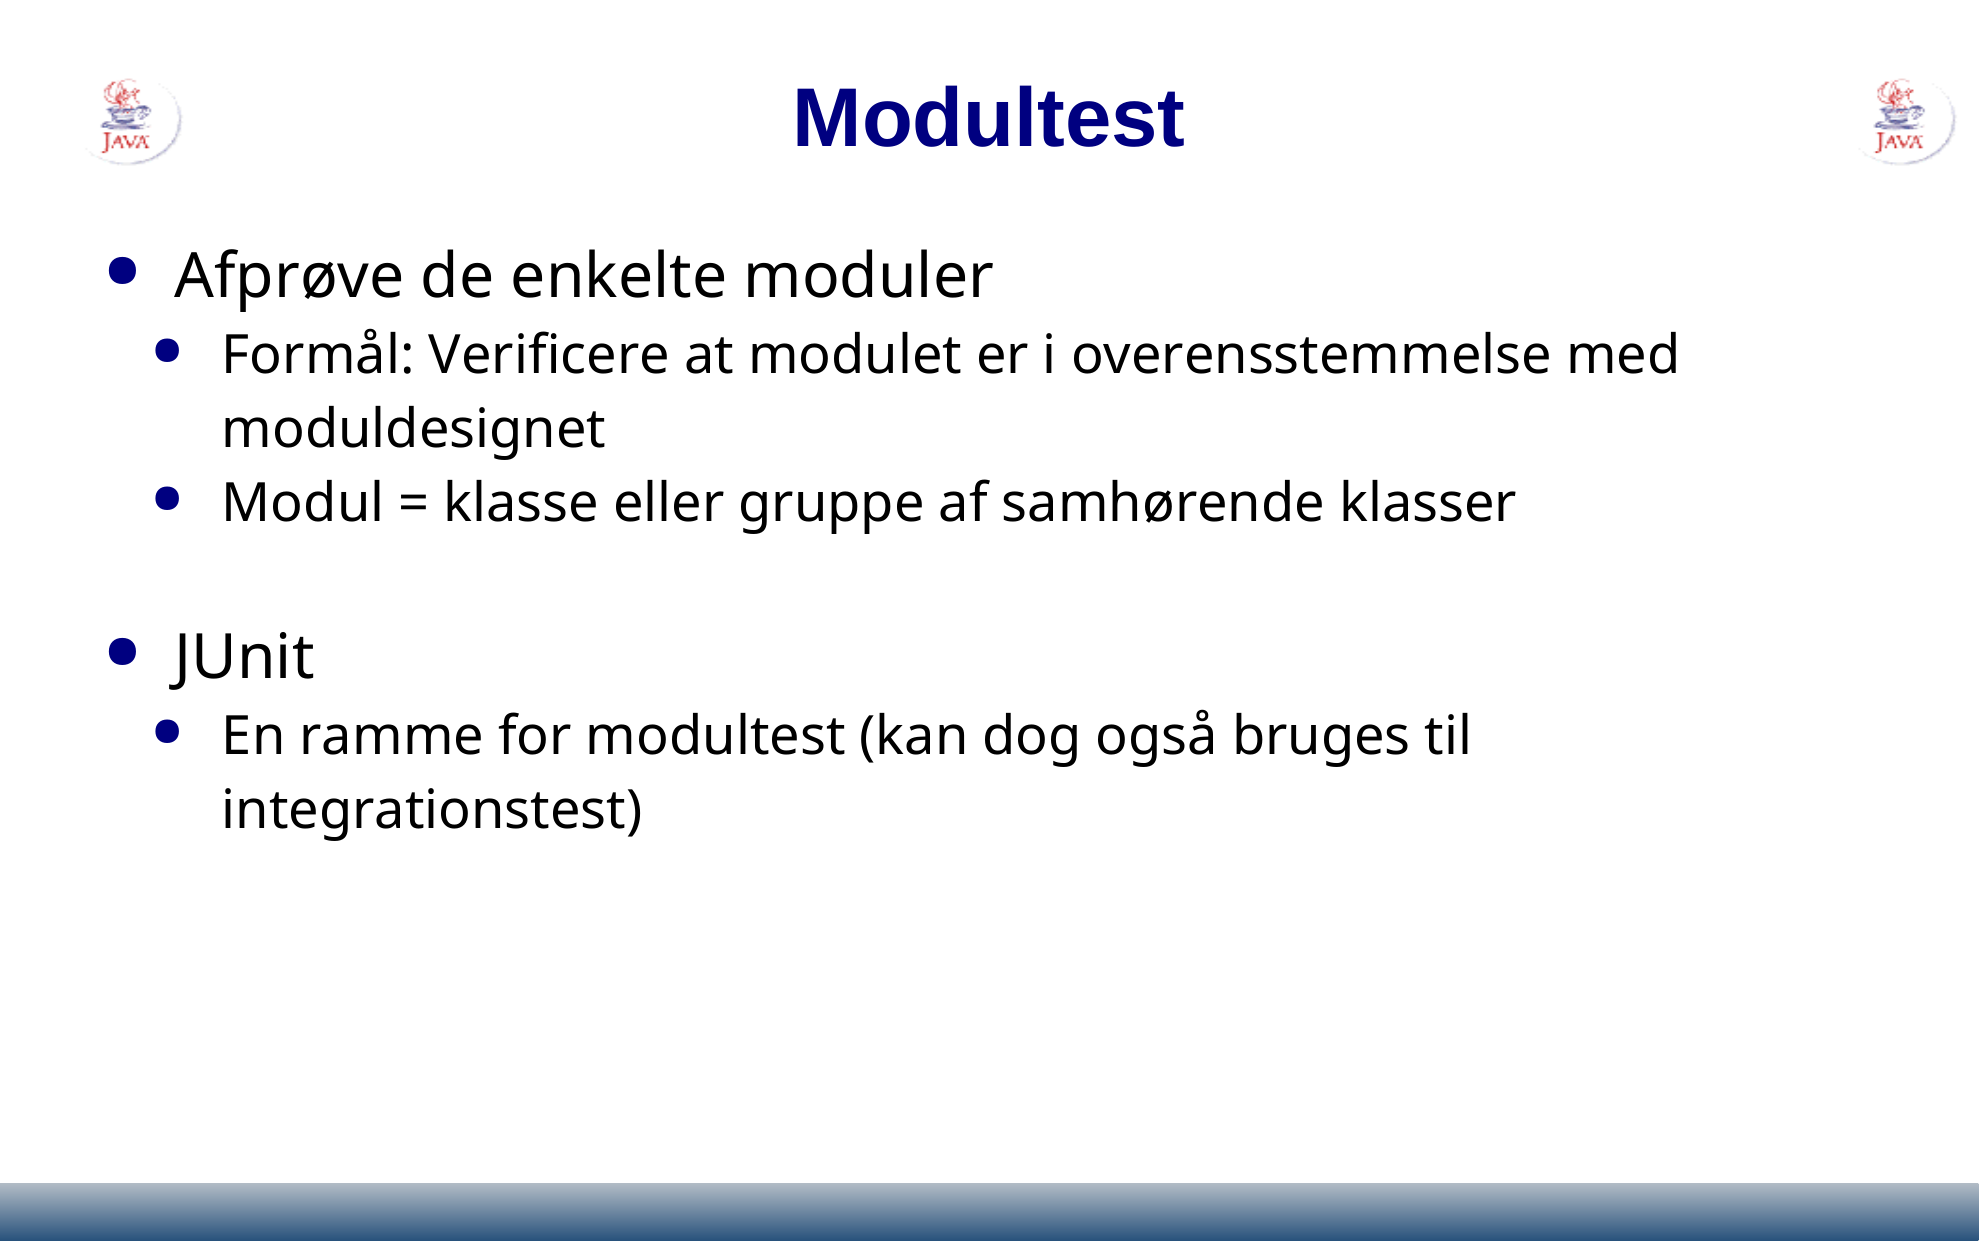

# Modultest
Afprøve de enkelte moduler
Formål: Verificere at modulet er i overensstemmelse med moduldesignet
Modul = klasse eller gruppe af samhørende klasser
JUnit
En ramme for modultest (kan dog også bruges til integrationstest)